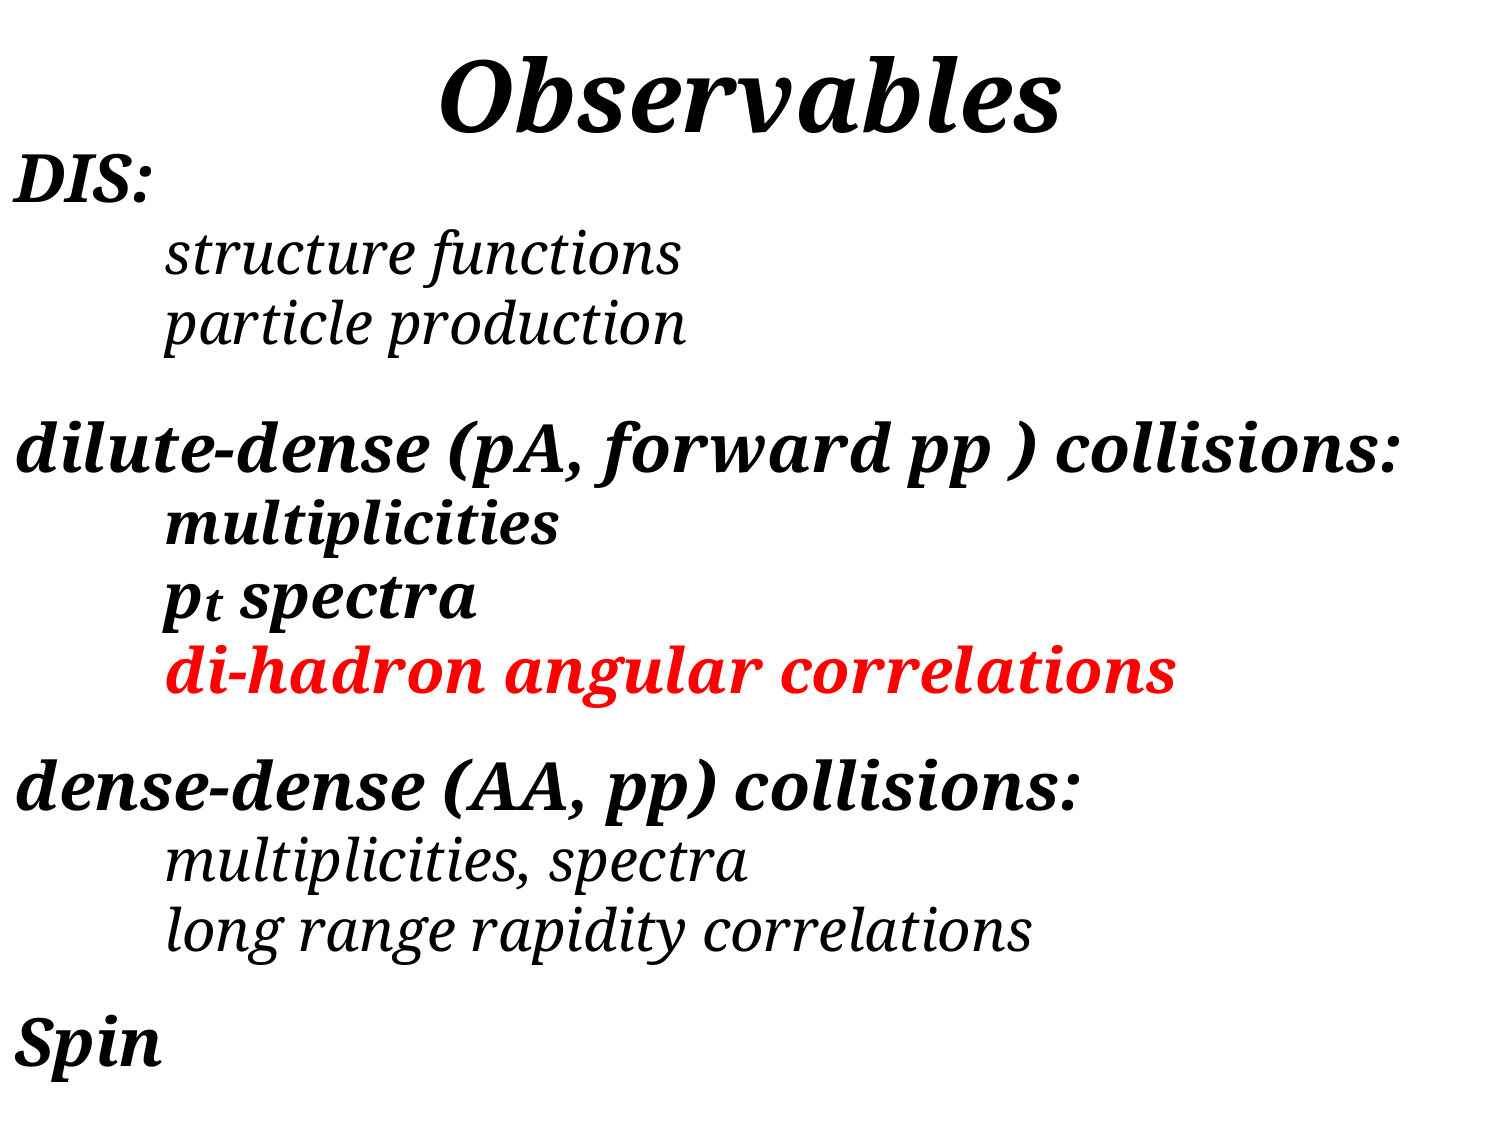

# Observables
DIS:
	structure functions
	particle production
dilute-dense (pA, forward pp ) collisions:
	multiplicities
	pt spectra
	di-hadron angular correlations
dense-dense (AA, pp) collisions:
	multiplicities, spectra
	long range rapidity correlations
Spin